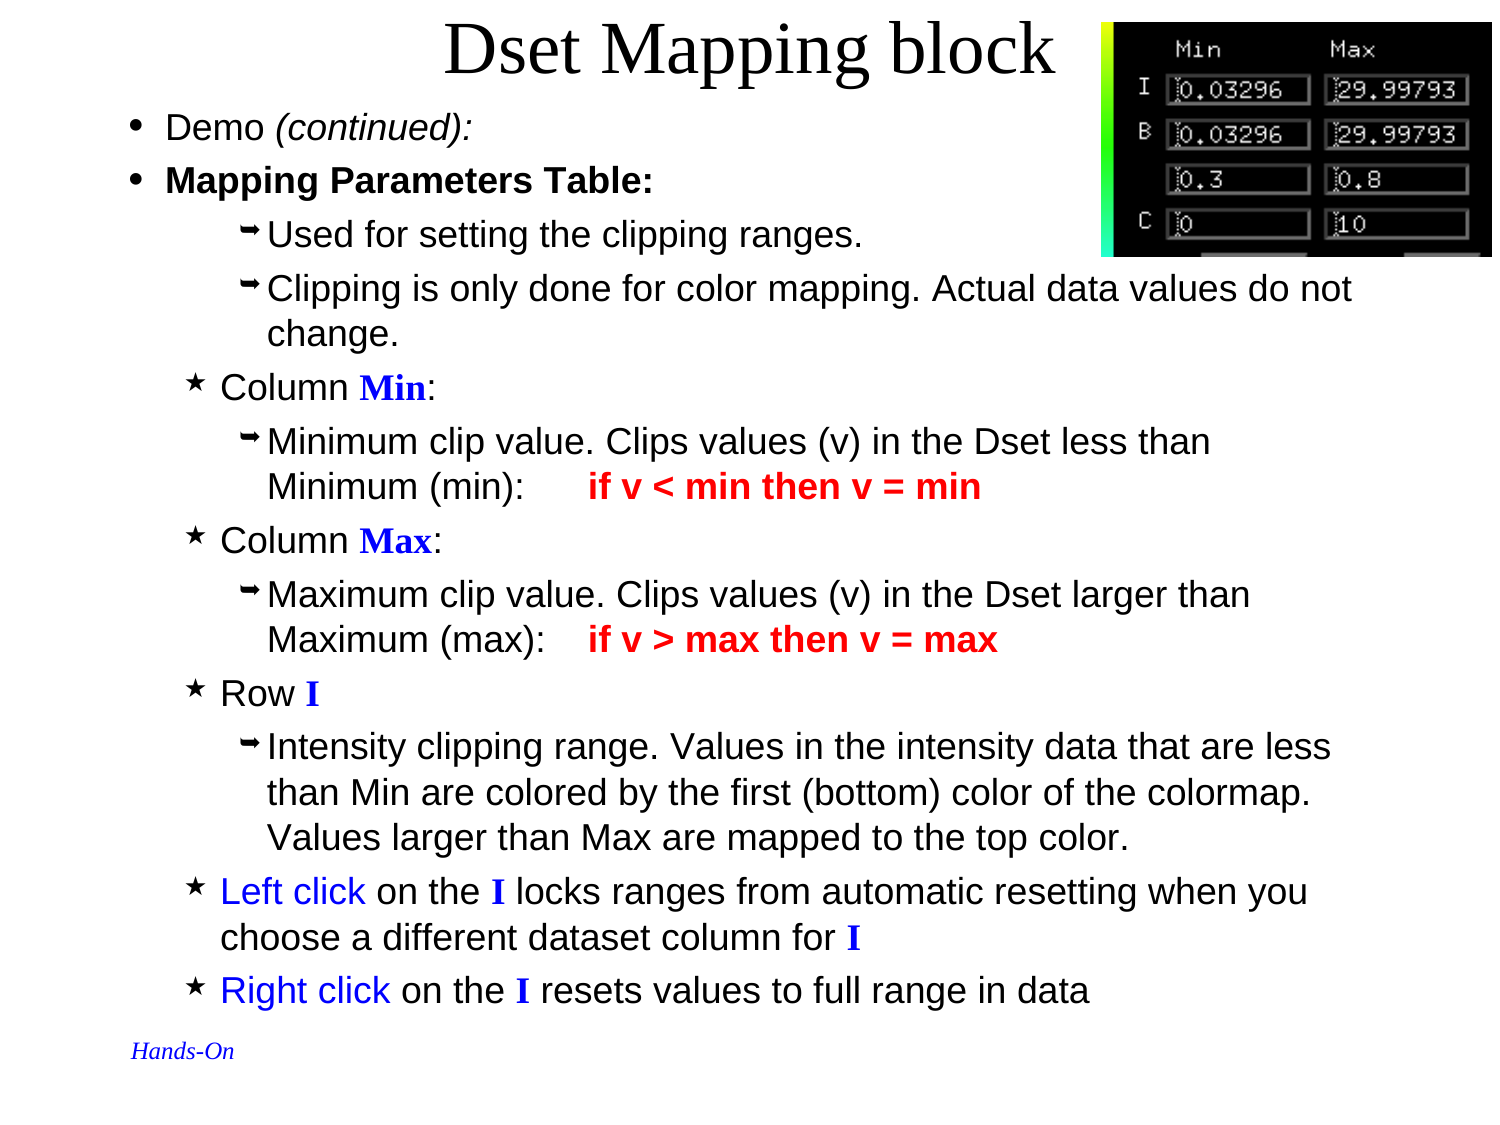

Dset Mapping block
# Demo (continued):
Mapping Parameters Table:
Used for setting the clipping ranges.
Clipping is only done for color mapping. Actual data values do not change.
Column Min:
Minimum clip value. Clips values (v) in the Dset less than Minimum (min): if v < min then v = min
Column Max:
Maximum clip value. Clips values (v) in the Dset larger than Maximum (max): if v > max then v = max
Row I
Intensity clipping range. Values in the intensity data that are less than Min are colored by the first (bottom) color of the colormap. Values larger than Max are mapped to the top color.
Left click on the I locks ranges from automatic resetting when you choose a different dataset column for I
Right click on the I resets values to full range in data
Hands-On